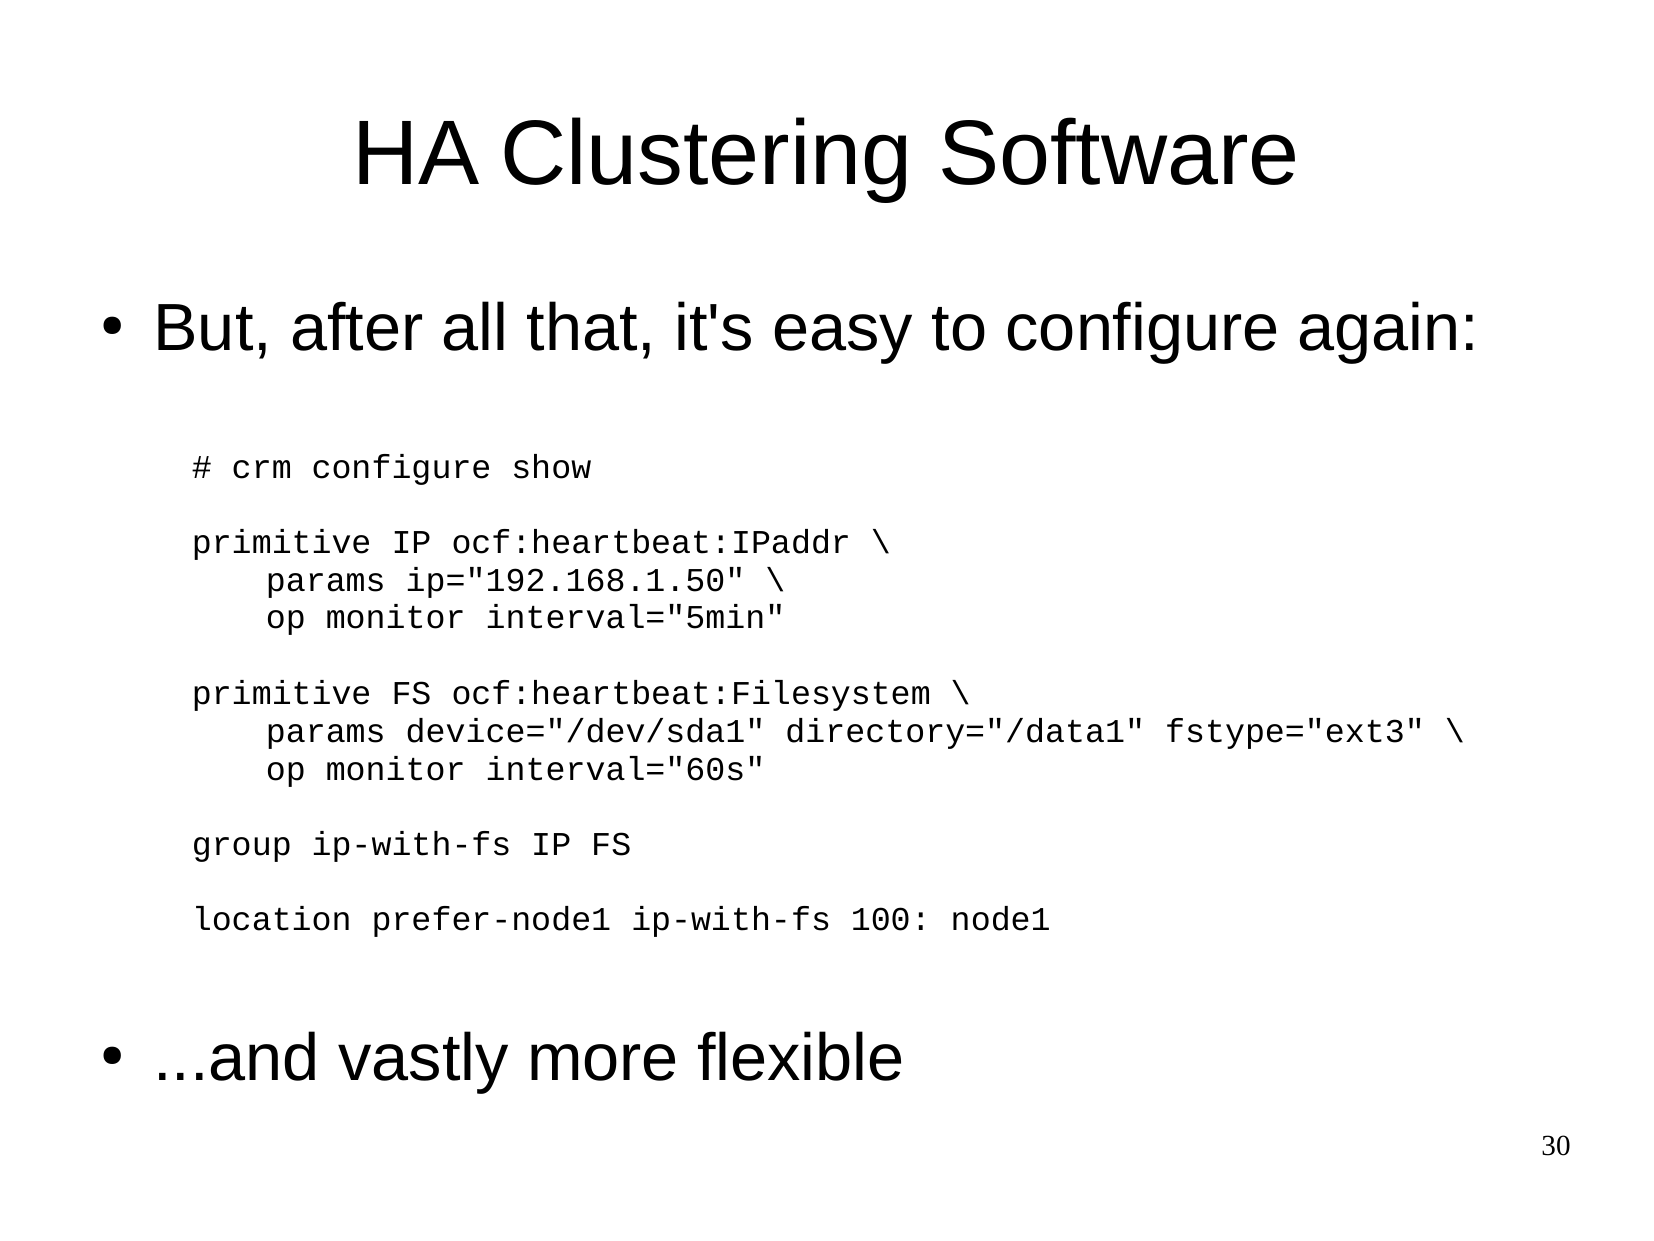

# HA Clustering Software
But, after all that, it's easy to configure again:
...and vastly more flexible
# crm configure show
primitive IP ocf:heartbeat:IPaddr \
	params ip="192.168.1.50" \
	op monitor interval="5min"
primitive FS ocf:heartbeat:Filesystem \
	params device="/dev/sda1" directory="/data1" fstype="ext3" \
	op monitor interval="60s"
group ip-with-fs IP FS
location prefer-node1 ip-with-fs 100: node1
30